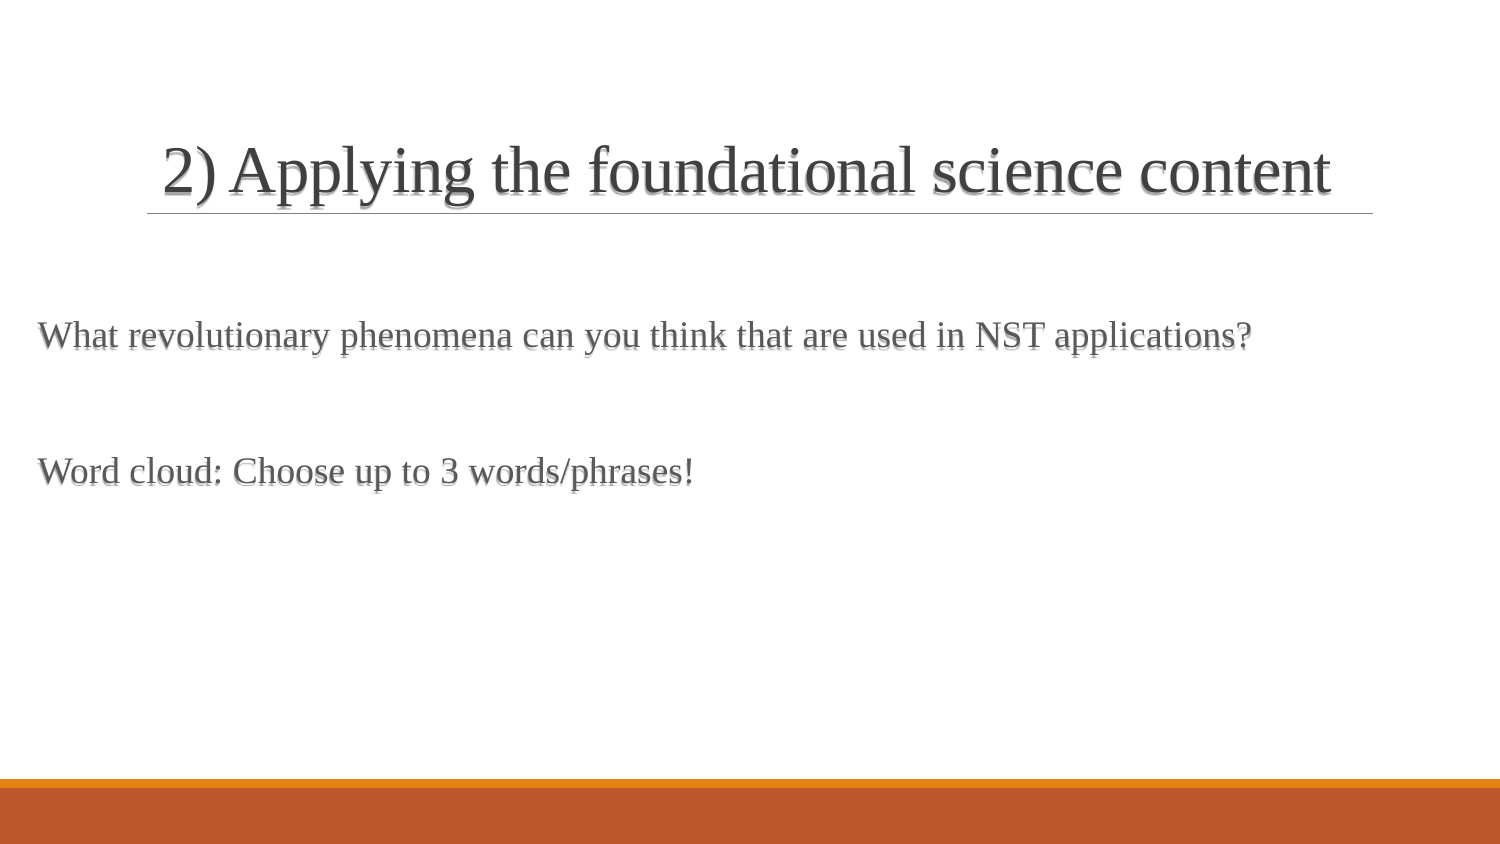

# 2) Applying the foundational science content
What revolutionary phenomena can you think that are used in NST applications?
Word cloud: Choose up to 3 words/phrases!